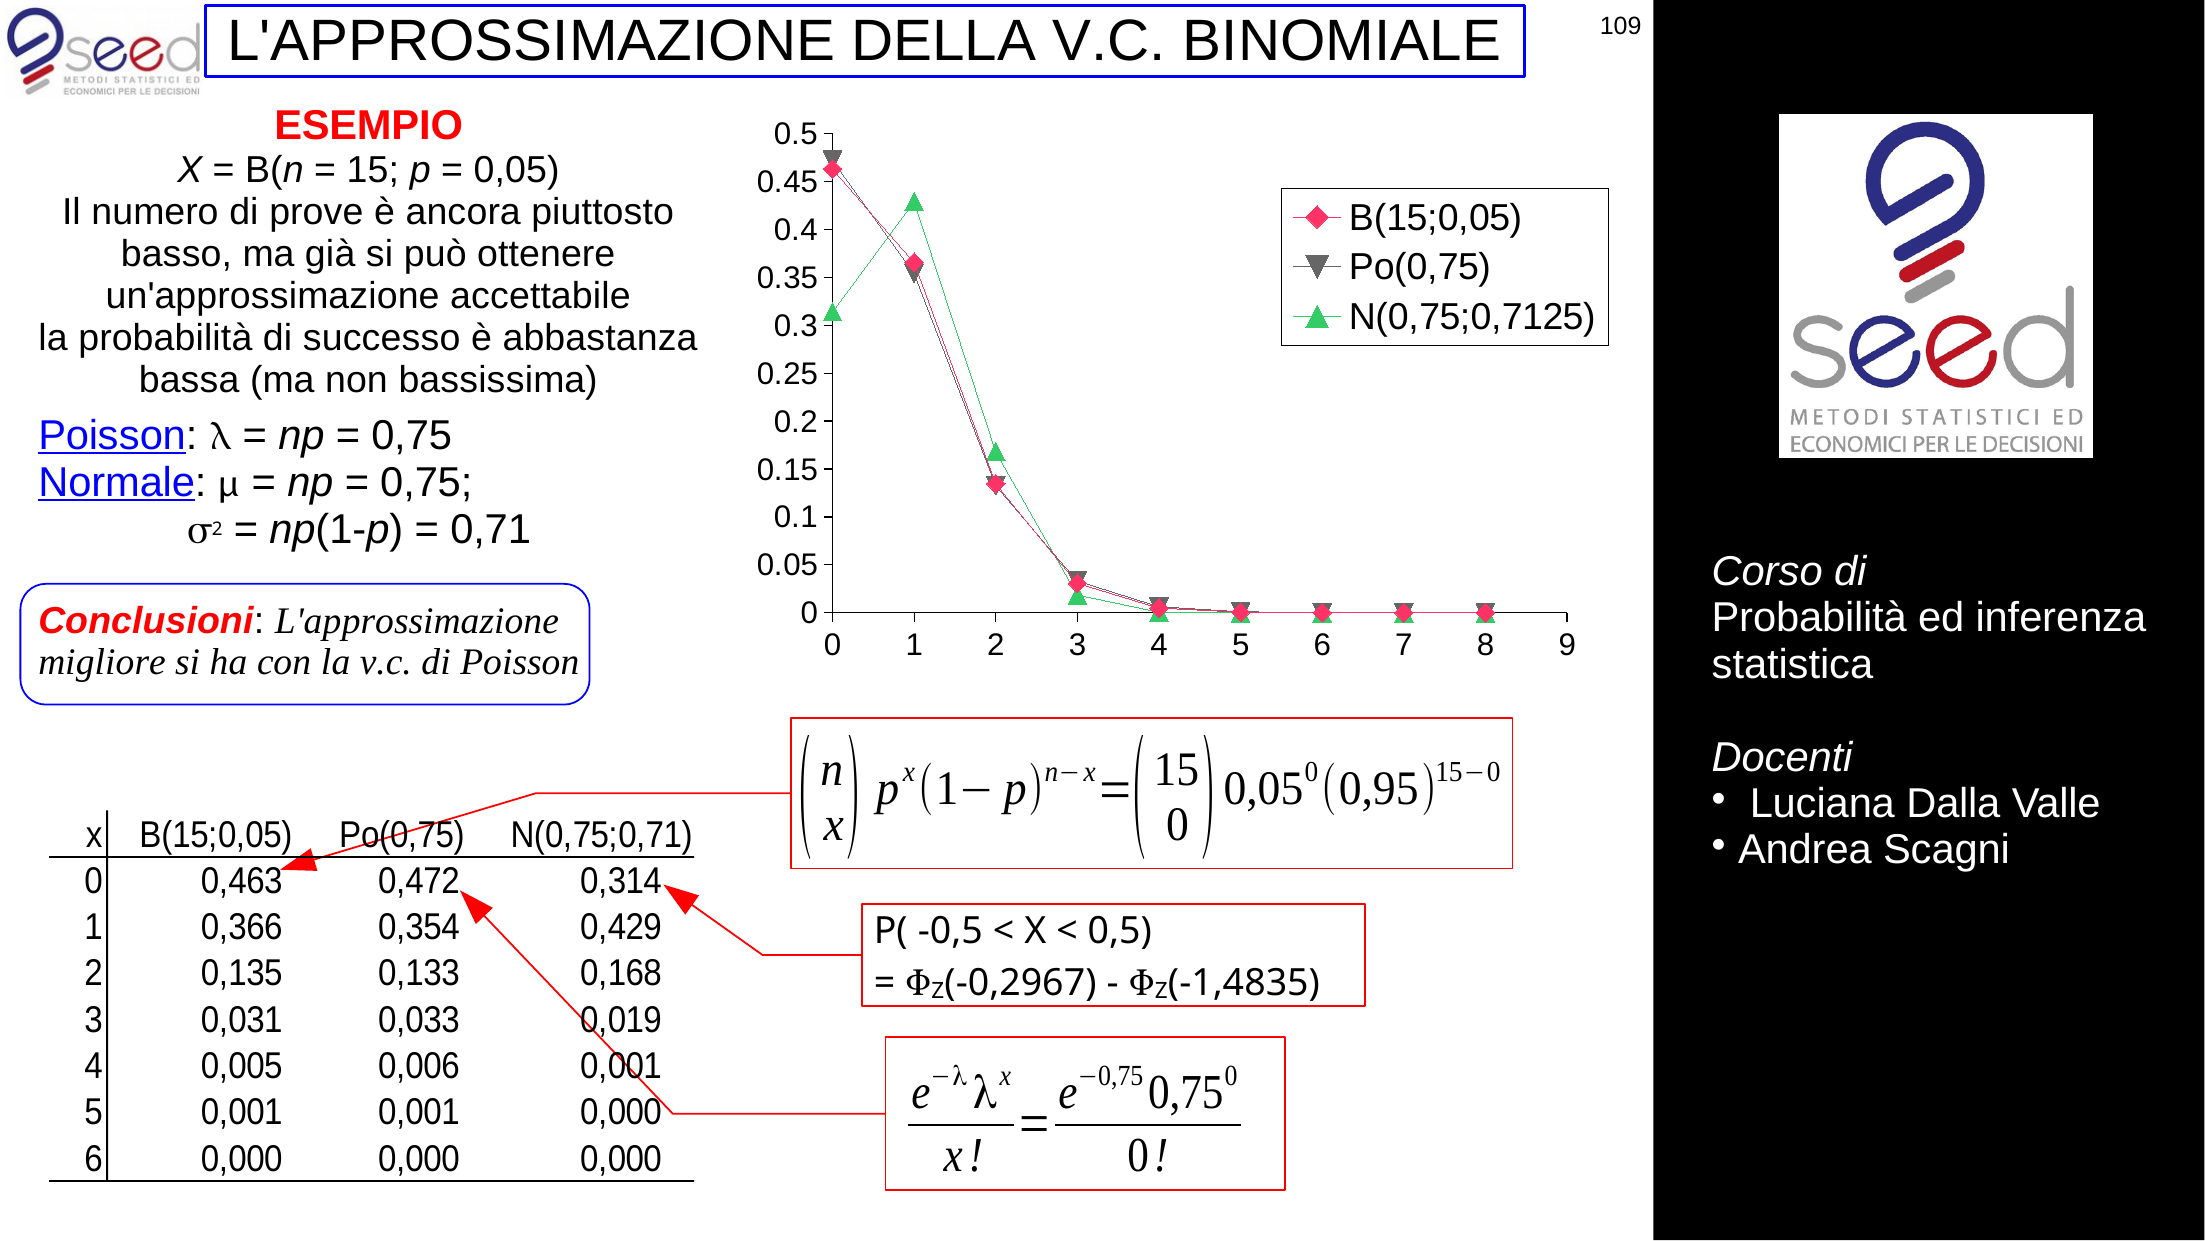

L'APPROSSIMAZIONE DELLA V.C. BINOMIALE
### Chart
| Category | B(15;0,05) | Po(0,75) | N(0,75;0,7125) |
|---|---|---|---|ESEMPIO
X = B(n = 15; p = 0,05)
Il numero di prove è ancora piuttosto
basso, ma già si può ottenere un'approssimazione accettabile
la probabilità di successo è abbastanza bassa (ma non bassissima)
Poisson:  = np = 0,75
Normale:  = np = 0,75;
		2 = np(1-p) = 0,71
Conclusioni: L'approssimazione
migliore si ha con la v.c. di Poisson